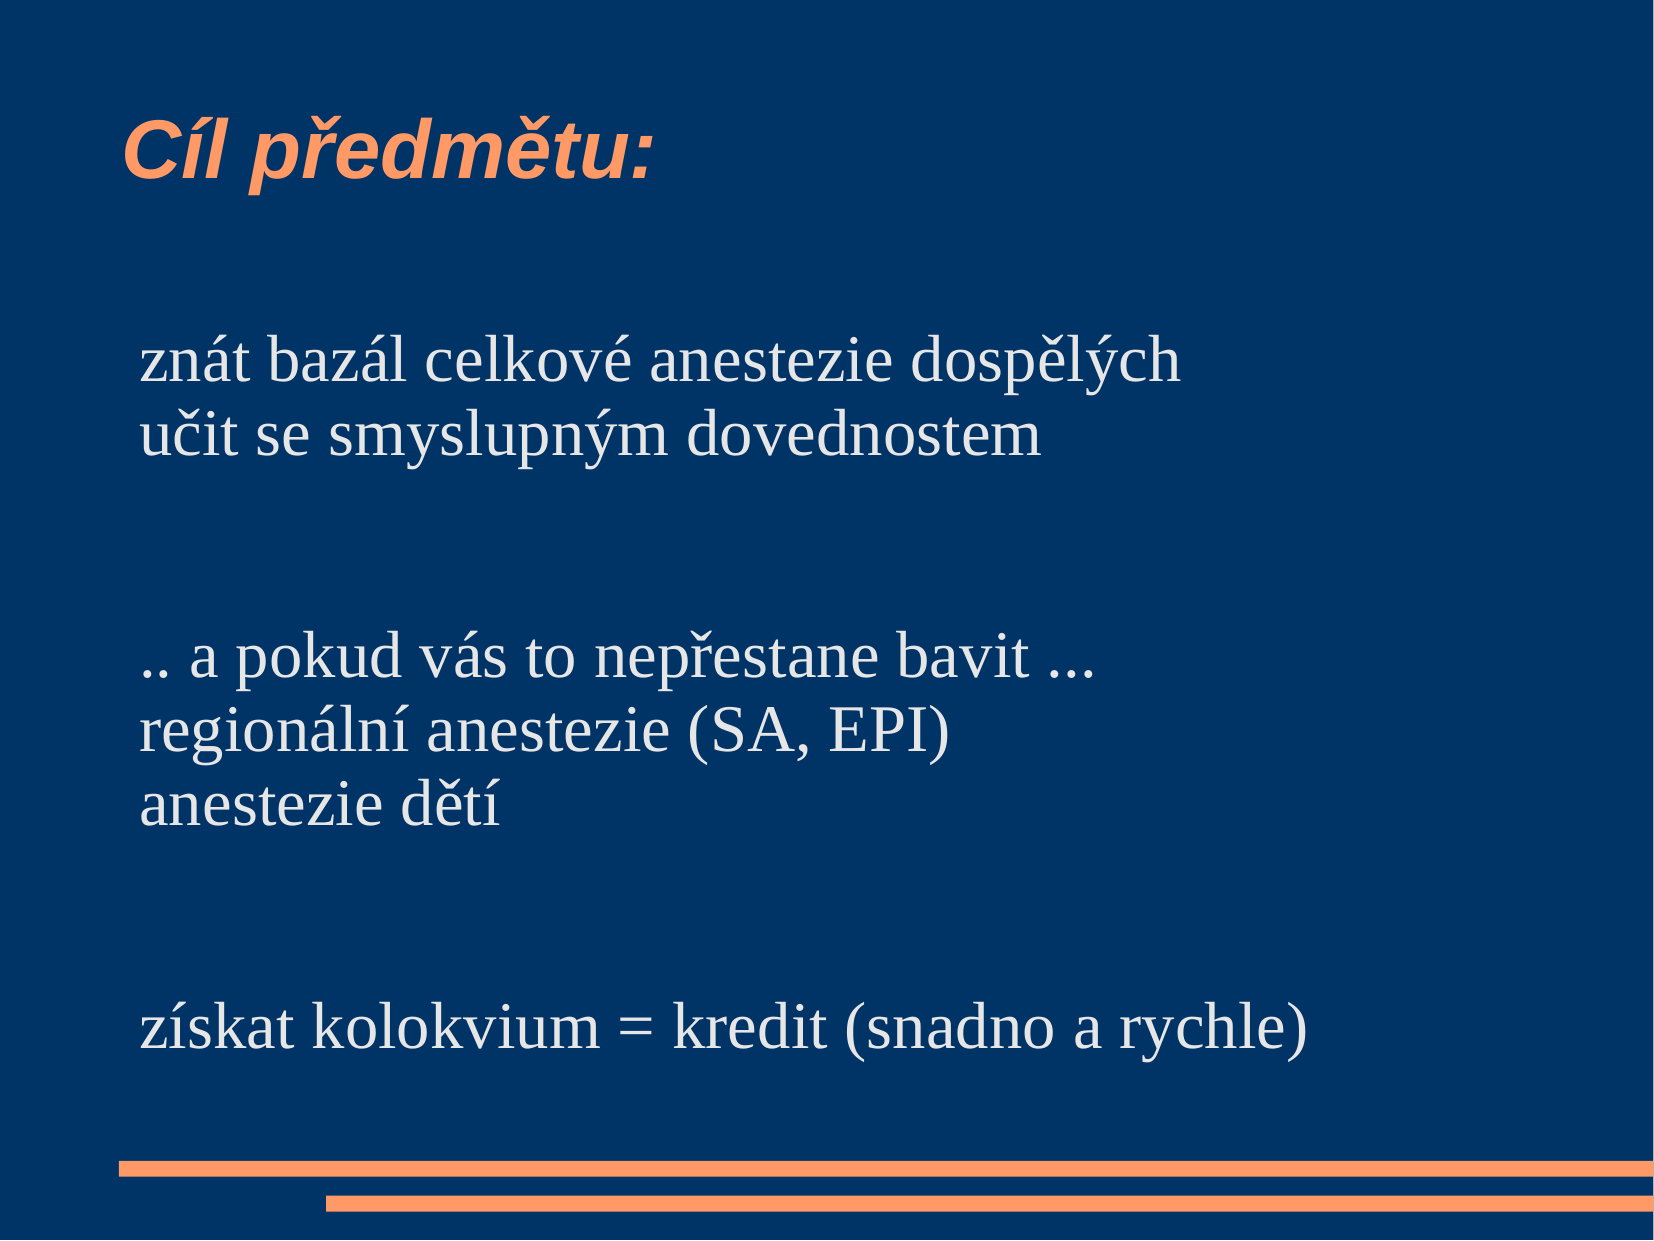

# Cíl předmětu:
znát bazál celkové anestezie dospělých
učit se smyslupným dovednostem
.. a pokud vás to nepřestane bavit ...
regionální anestezie (SA, EPI)
anestezie dětí
získat kolokvium = kredit (snadno a rychle)